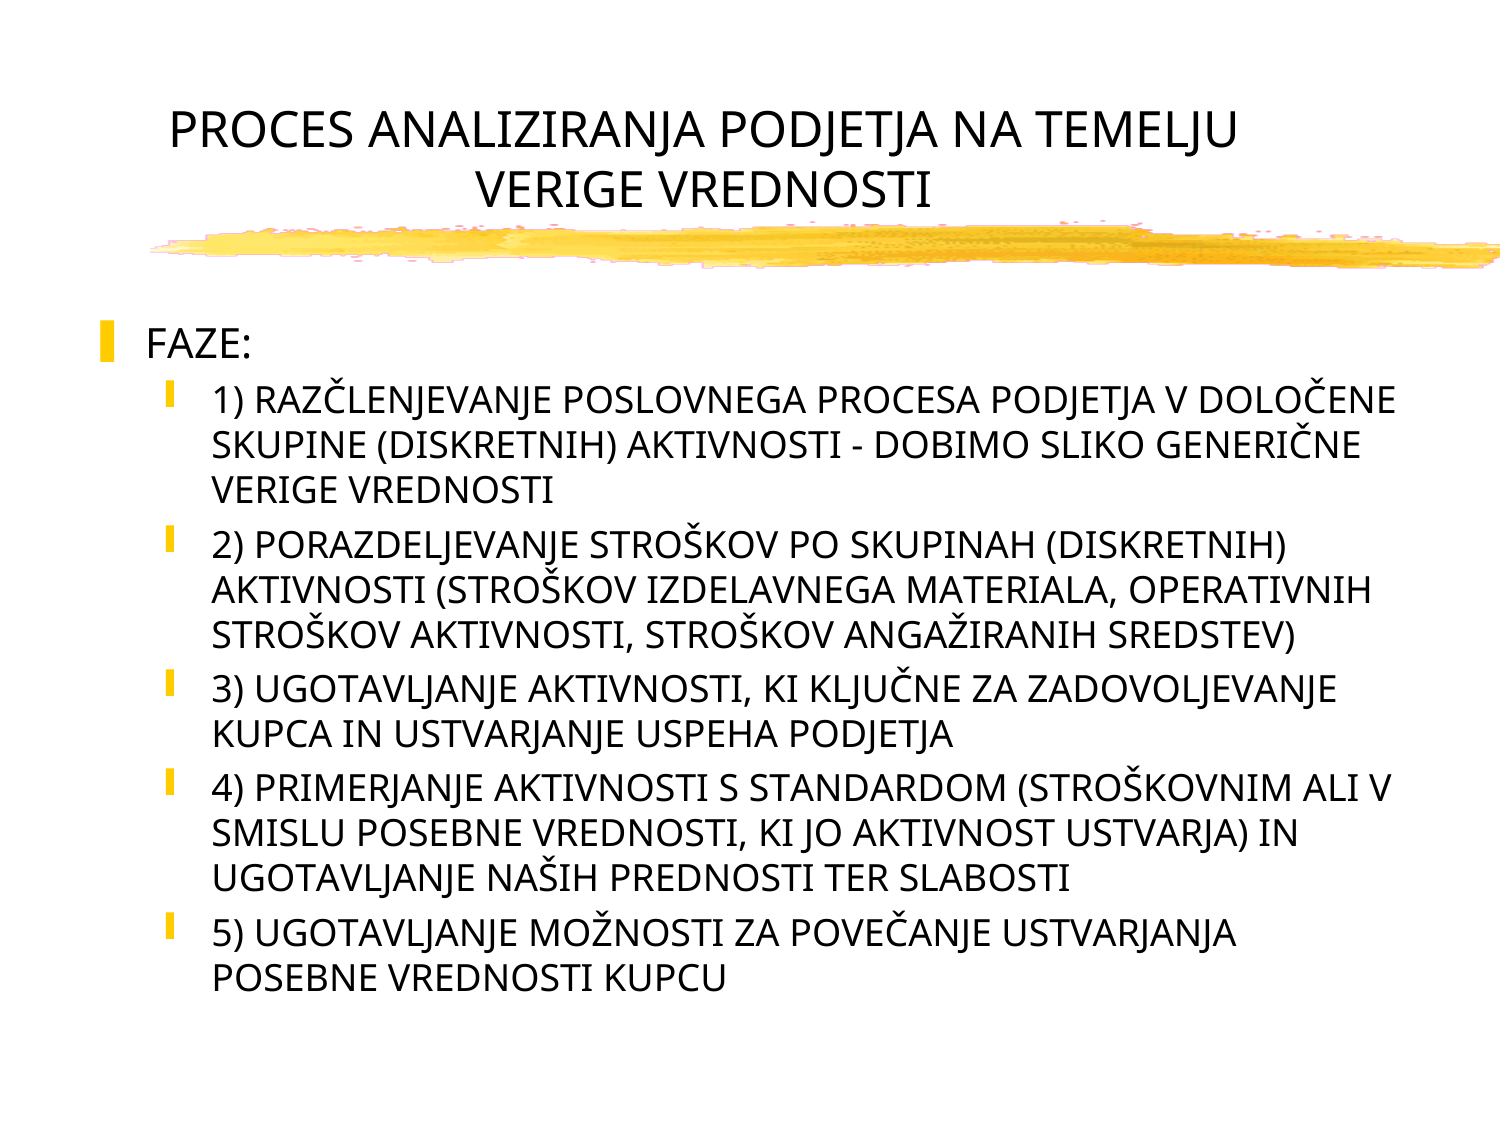

# PROCES ANALIZIRANJA PODJETJA NA TEMELJU VERIGE VREDNOSTI
FAZE:
1) RAZČLENJEVANJE POSLOVNEGA PROCESA PODJETJA V DOLOČENE SKUPINE (DISKRETNIH) AKTIVNOSTI - DOBIMO SLIKO GENERIČNE VERIGE VREDNOSTI
2) PORAZDELJEVANJE STROŠKOV PO SKUPINAH (DISKRETNIH) AKTIVNOSTI (STROŠKOV IZDELAVNEGA MATERIALA, OPERATIVNIH STROŠKOV AKTIVNOSTI, STROŠKOV ANGAŽIRANIH SREDSTEV)
3) UGOTAVLJANJE AKTIVNOSTI, KI KLJUČNE ZA ZADOVOLJEVANJE KUPCA IN USTVARJANJE USPEHA PODJETJA
4) PRIMERJANJE AKTIVNOSTI S STANDARDOM (STROŠKOVNIM ALI V SMISLU POSEBNE VREDNOSTI, KI JO AKTIVNOST USTVARJA) IN UGOTAVLJANJE NAŠIH PREDNOSTI TER SLABOSTI
5) UGOTAVLJANJE MOŽNOSTI ZA POVEČANJE USTVARJANJA POSEBNE VREDNOSTI KUPCU